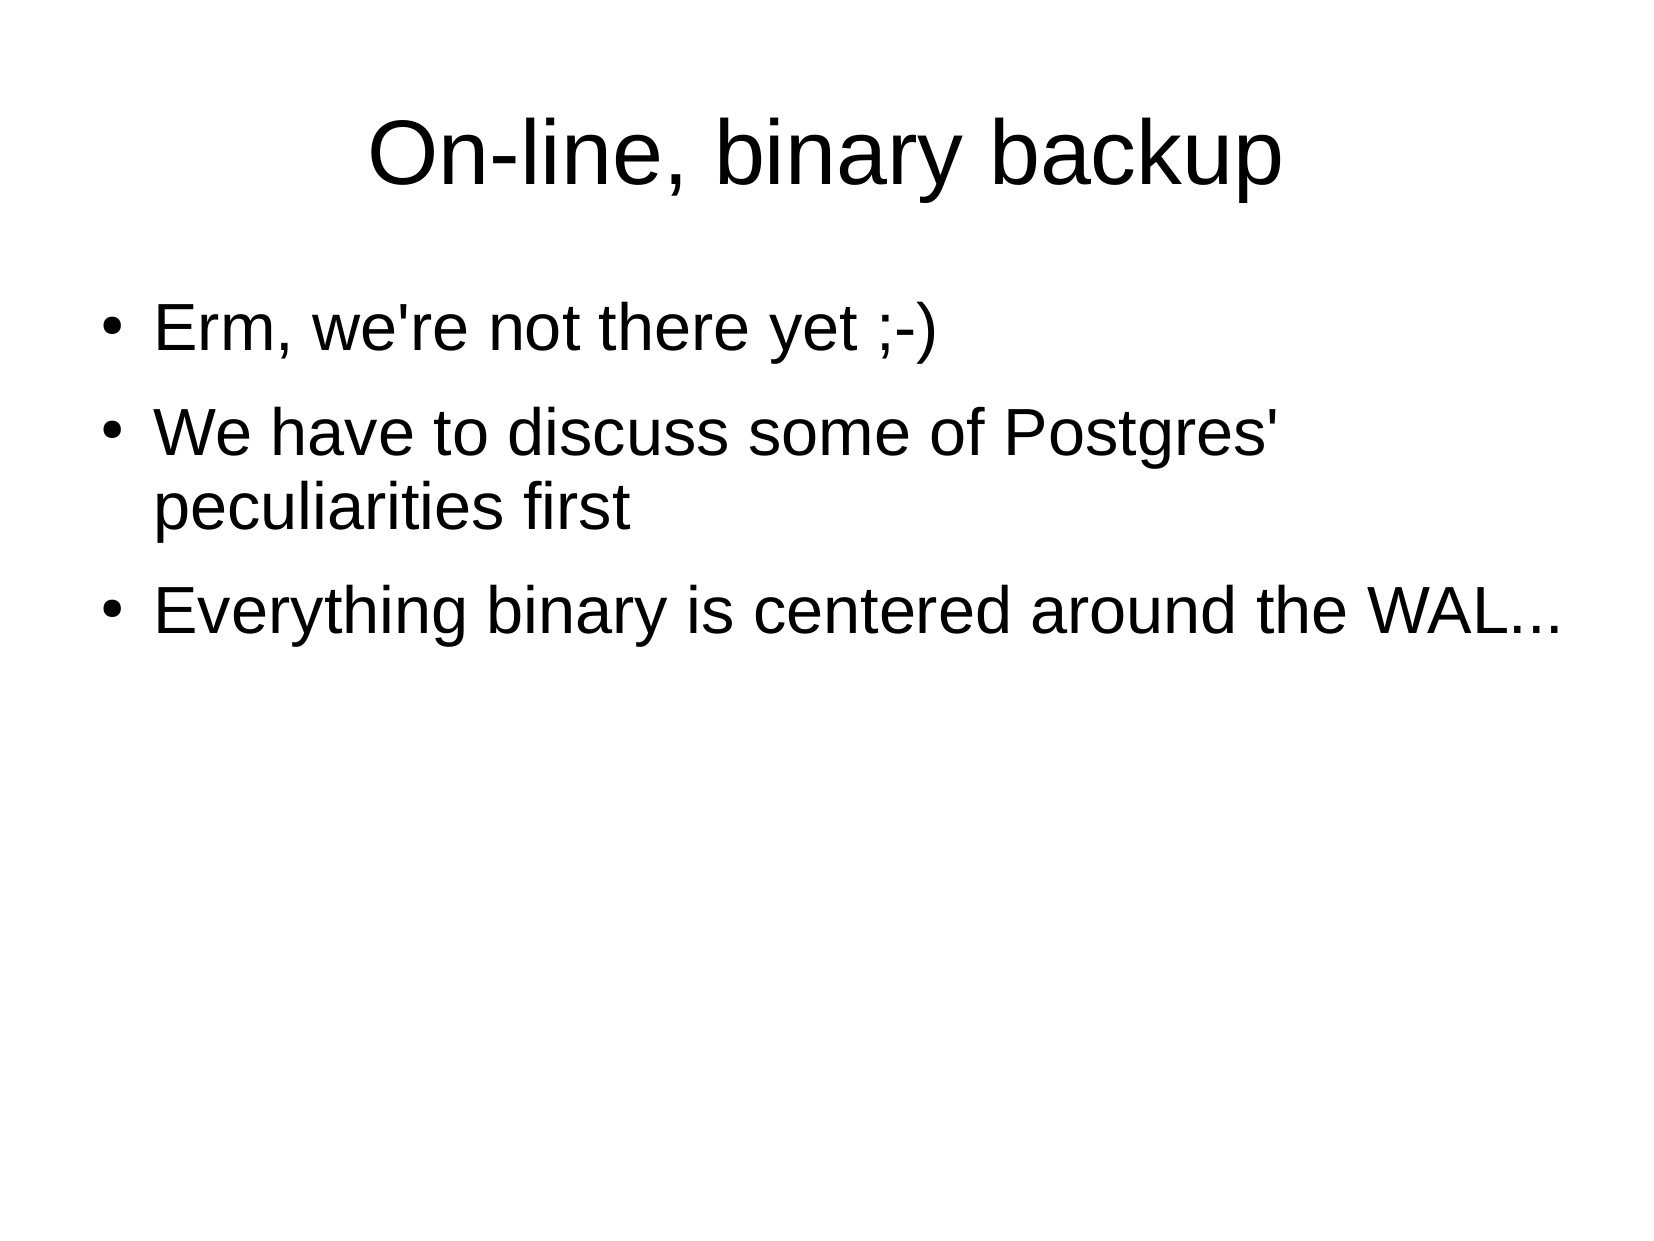

# On-line, binary backup
Erm, we're not there yet ;-)
We have to discuss some of Postgres' peculiarities first
Everything binary is centered around the WAL...